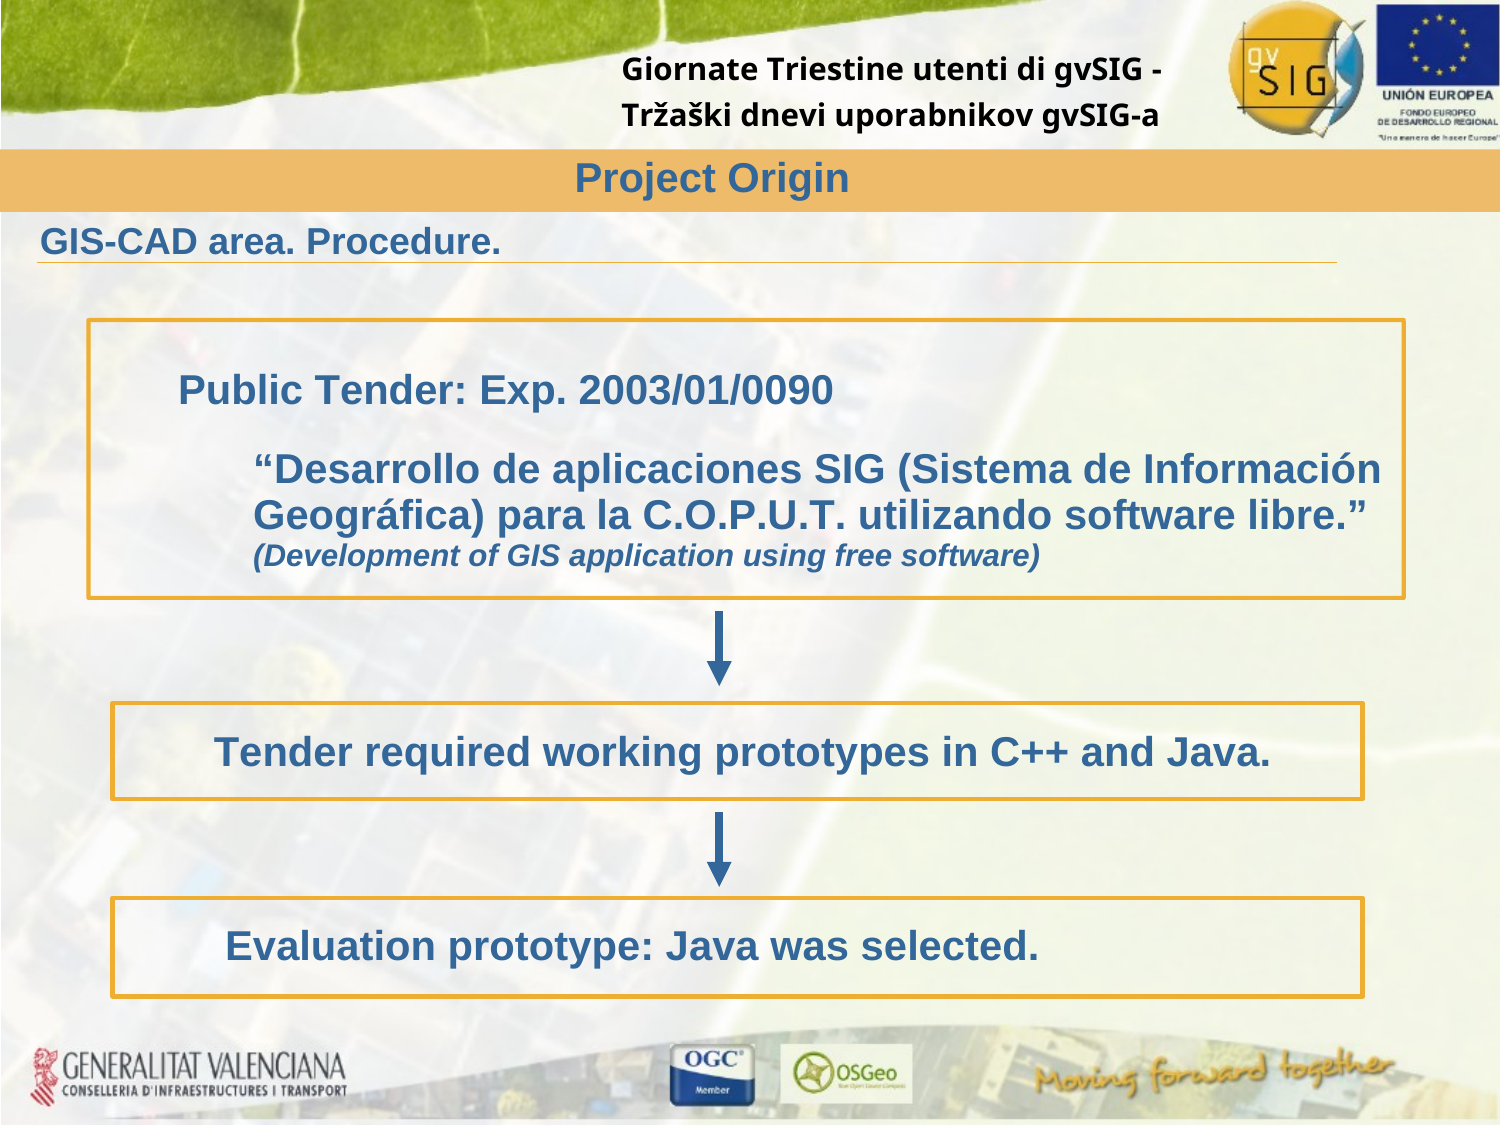

Project Origin
GIS-CAD area. Procedure.
Public Tender: Exp. 2003/01/0090
“Desarrollo de aplicaciones SIG (Sistema de Información Geográfica) para la C.O.P.U.T. utilizando software libre.”
(Development of GIS application using free software)
 Tender required working prototypes in C++ and Java.
 Evaluation prototype: Java was selected.